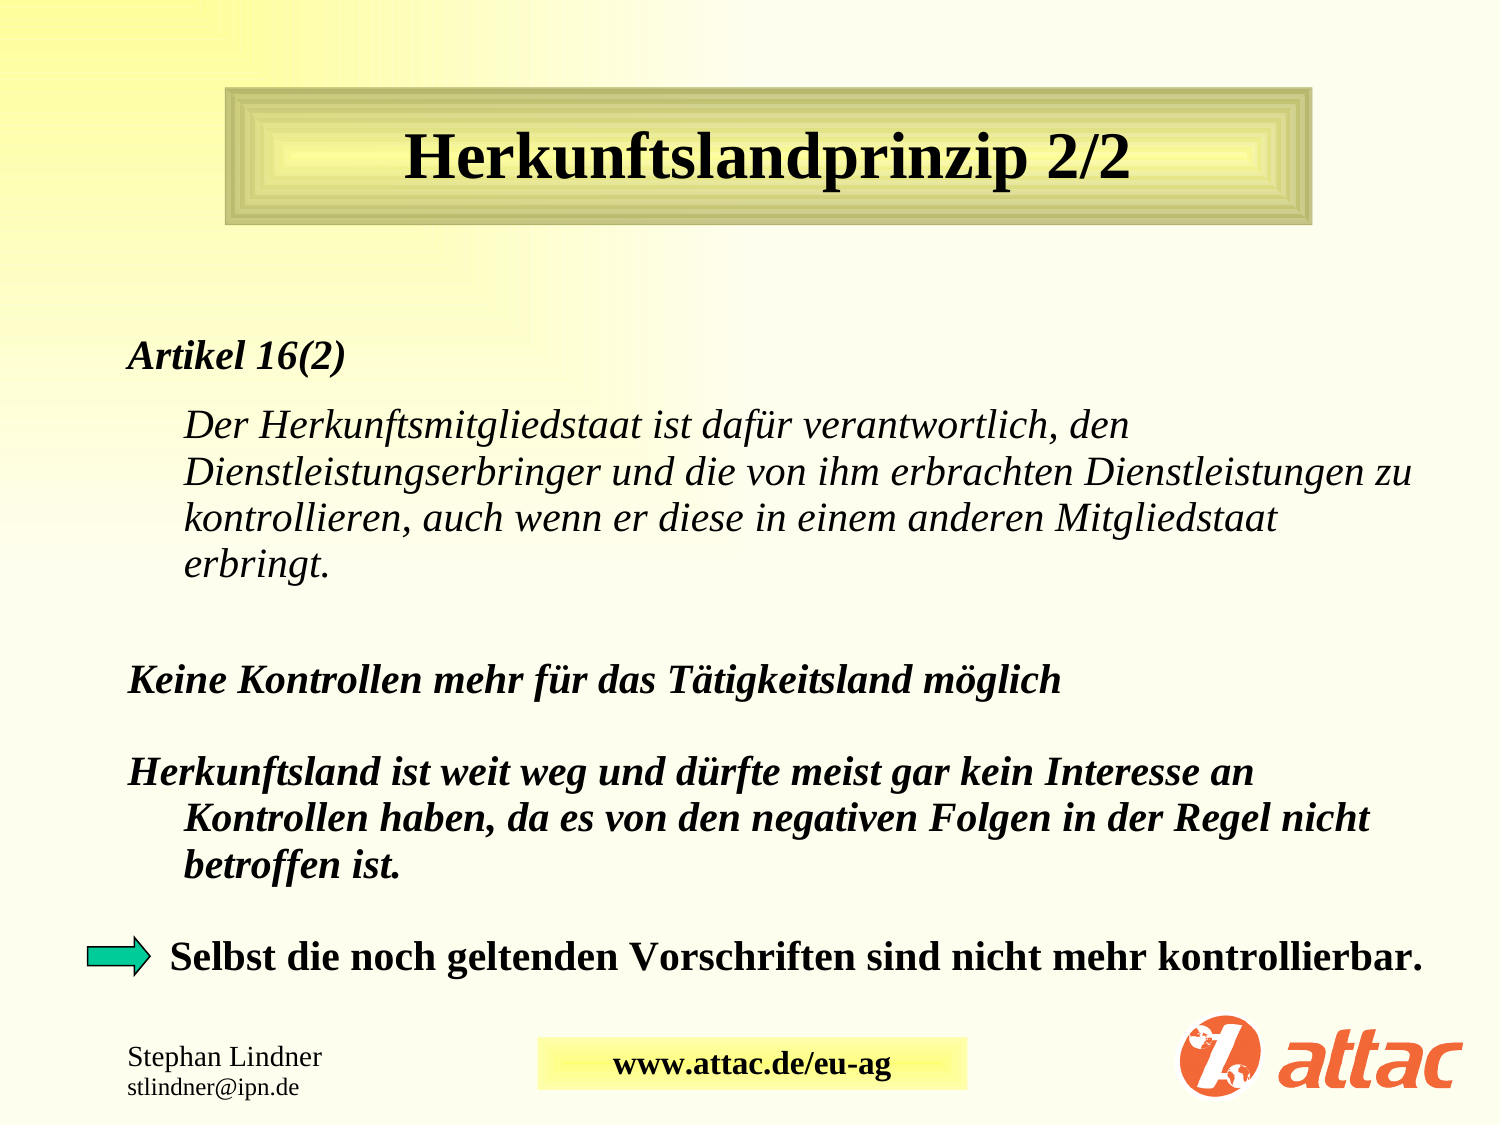

# Herkunftslandprinzip 2/2
Artikel 16(2)
	Der Herkunftsmitgliedstaat ist dafür verantwortlich, den Dienstleistungserbringer und die von ihm erbrachten Dienstleistungen zu kontrollieren, auch wenn er diese in einem anderen Mitgliedstaat erbringt.
Keine Kontrollen mehr für das Tätigkeitsland möglich
Herkunftsland ist weit weg und dürfte meist gar kein Interesse an Kontrollen haben, da es von den negativen Folgen in der Regel nicht betroffen ist.
 Selbst die noch geltenden Vorschriften sind nicht mehr kontrollierbar.
Stephan Lindner
stlindner@ipn.de
www.attac.de/eu-ag